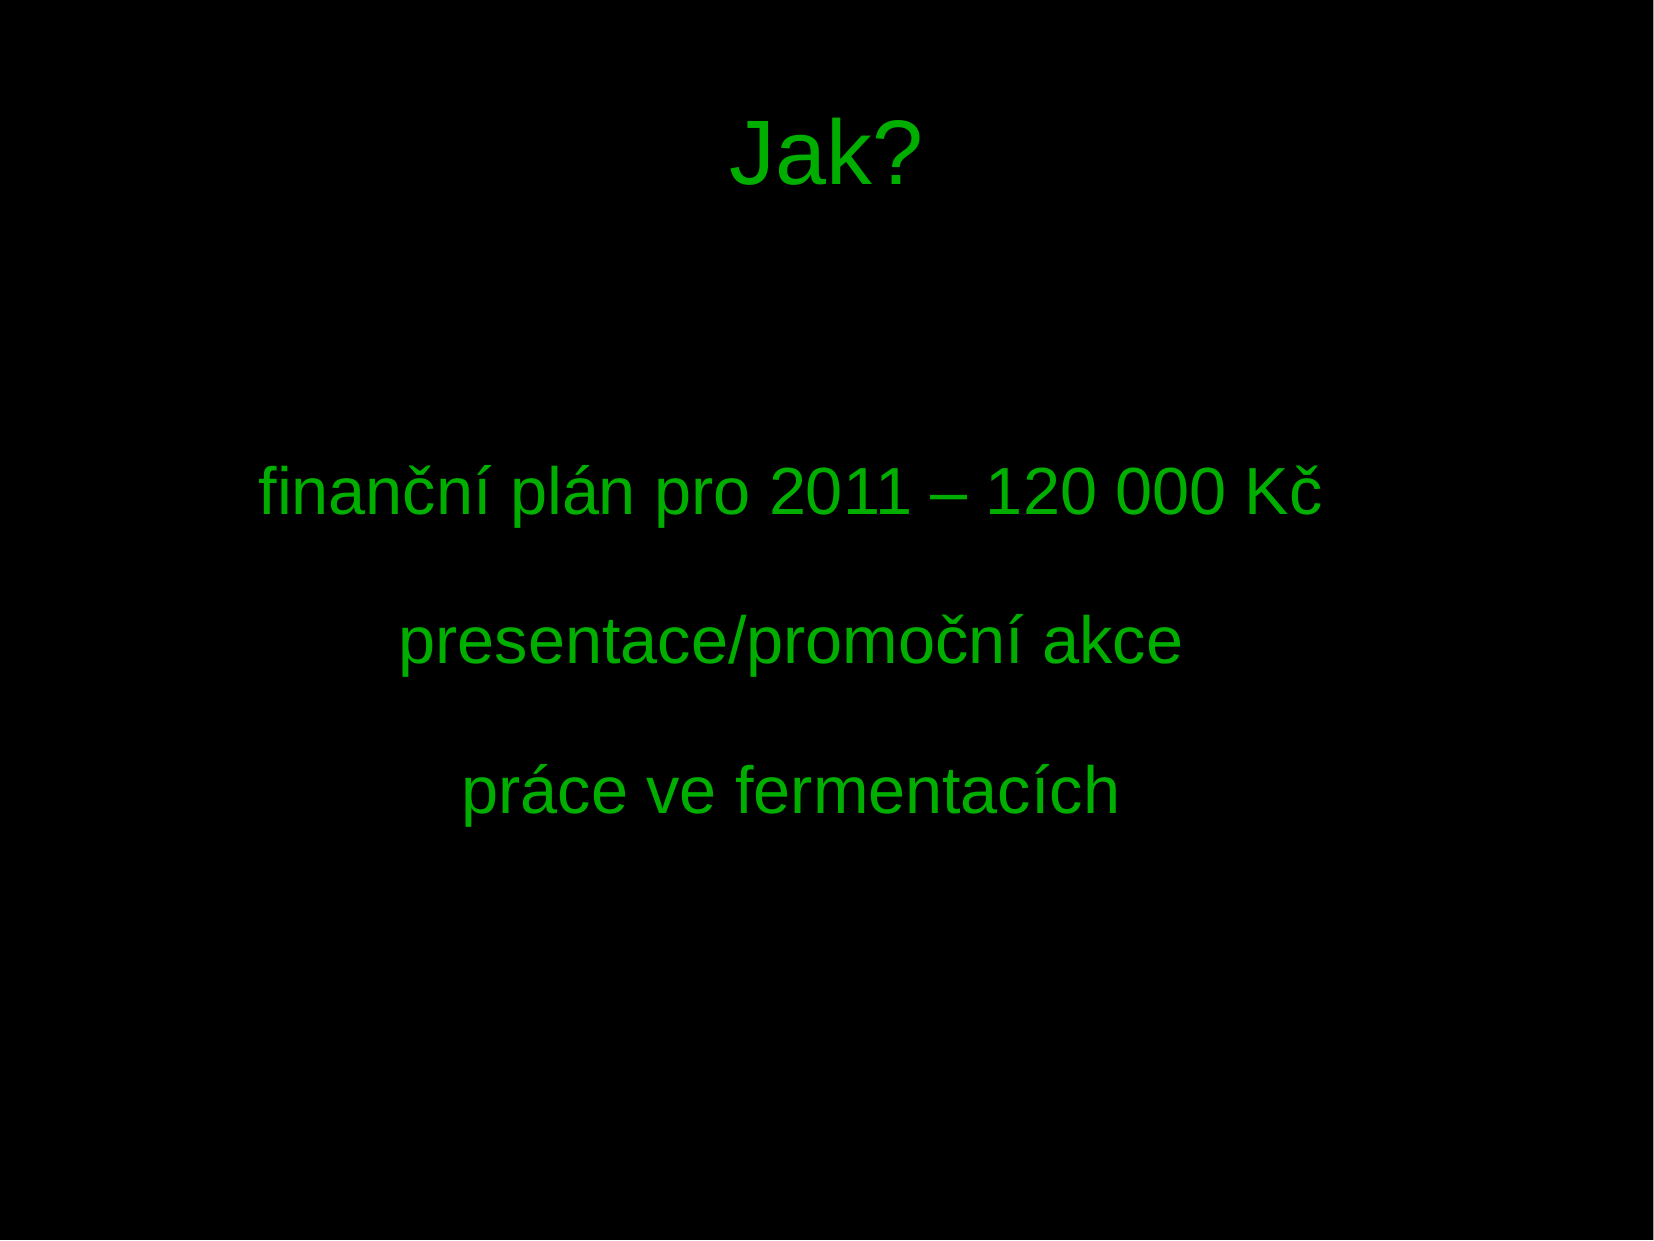

# Jak?
finanční plán pro 2011 – 120 000 Kč
presentace/promoční akce
práce ve fermentacích